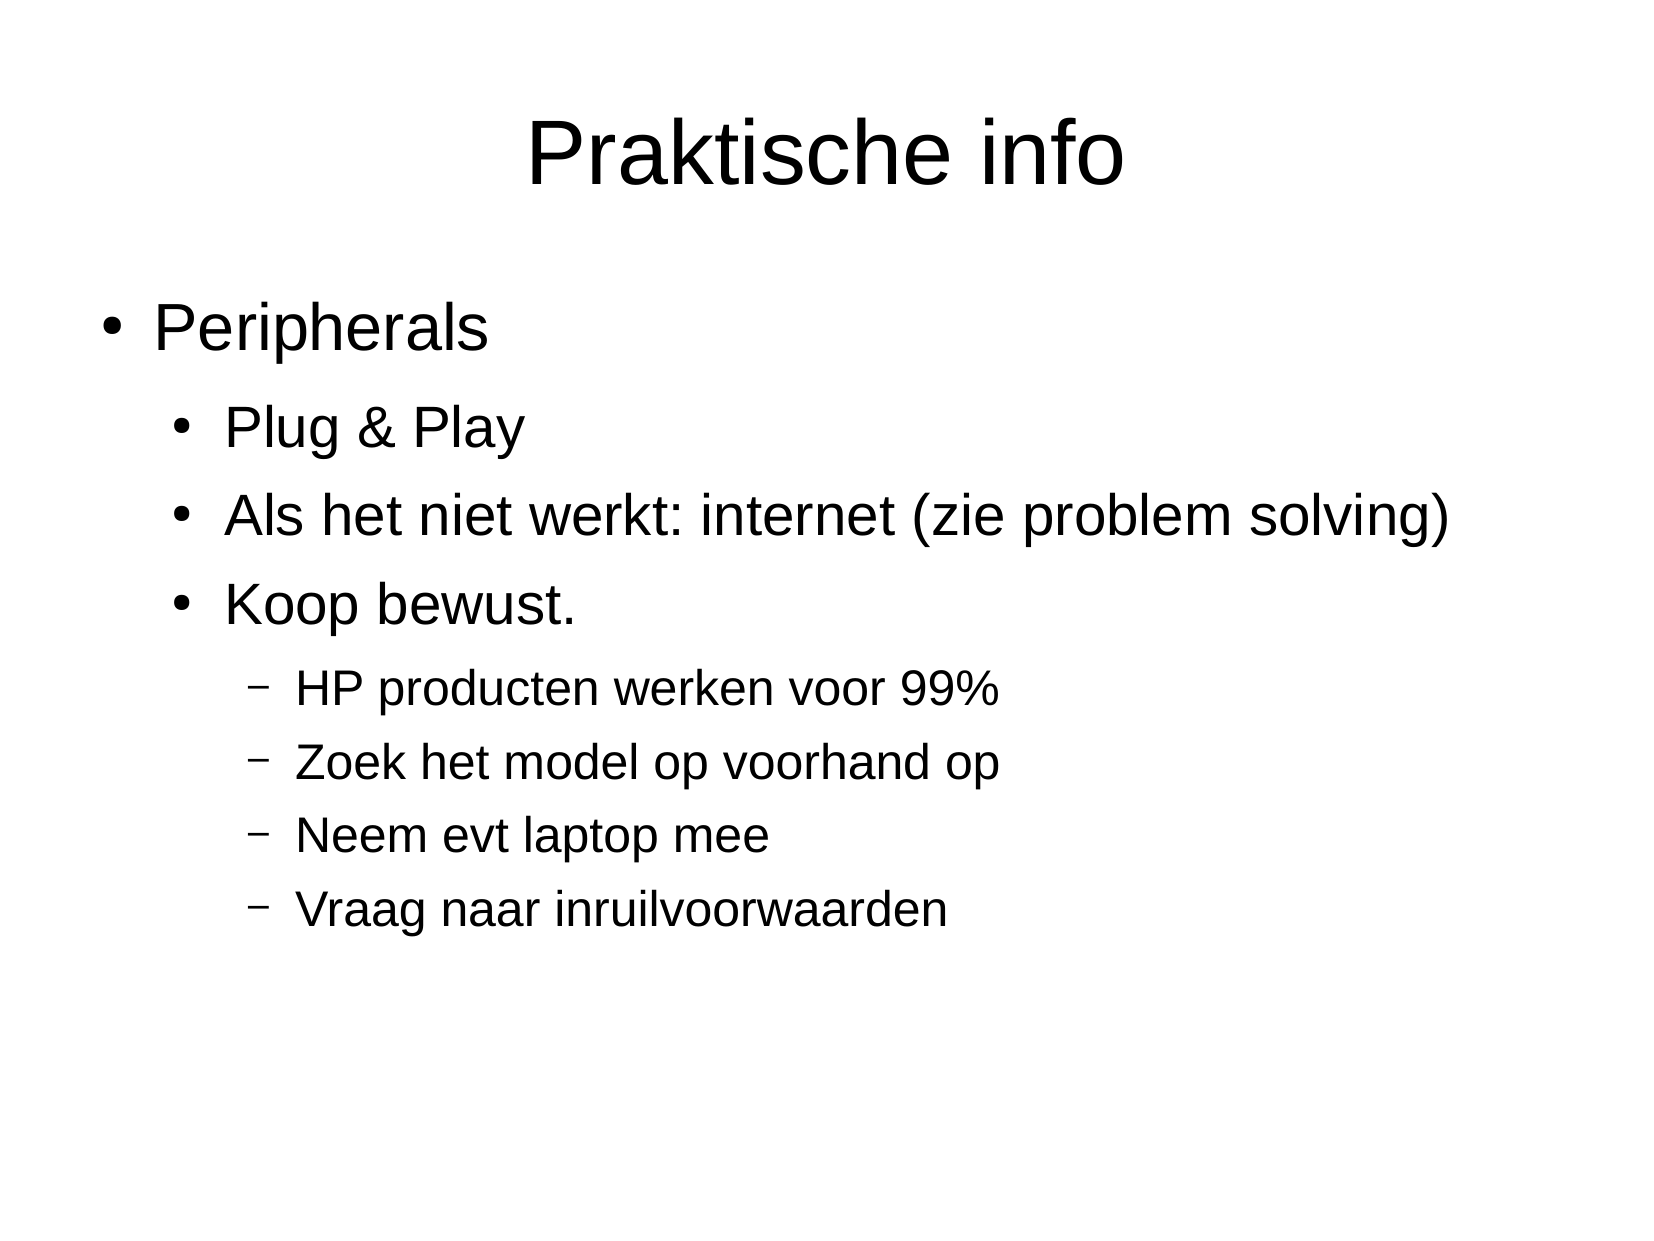

# Praktische info
Peripherals
Plug & Play
Als het niet werkt: internet (zie problem solving)
Koop bewust.
HP producten werken voor 99%
Zoek het model op voorhand op
Neem evt laptop mee
Vraag naar inruilvoorwaarden